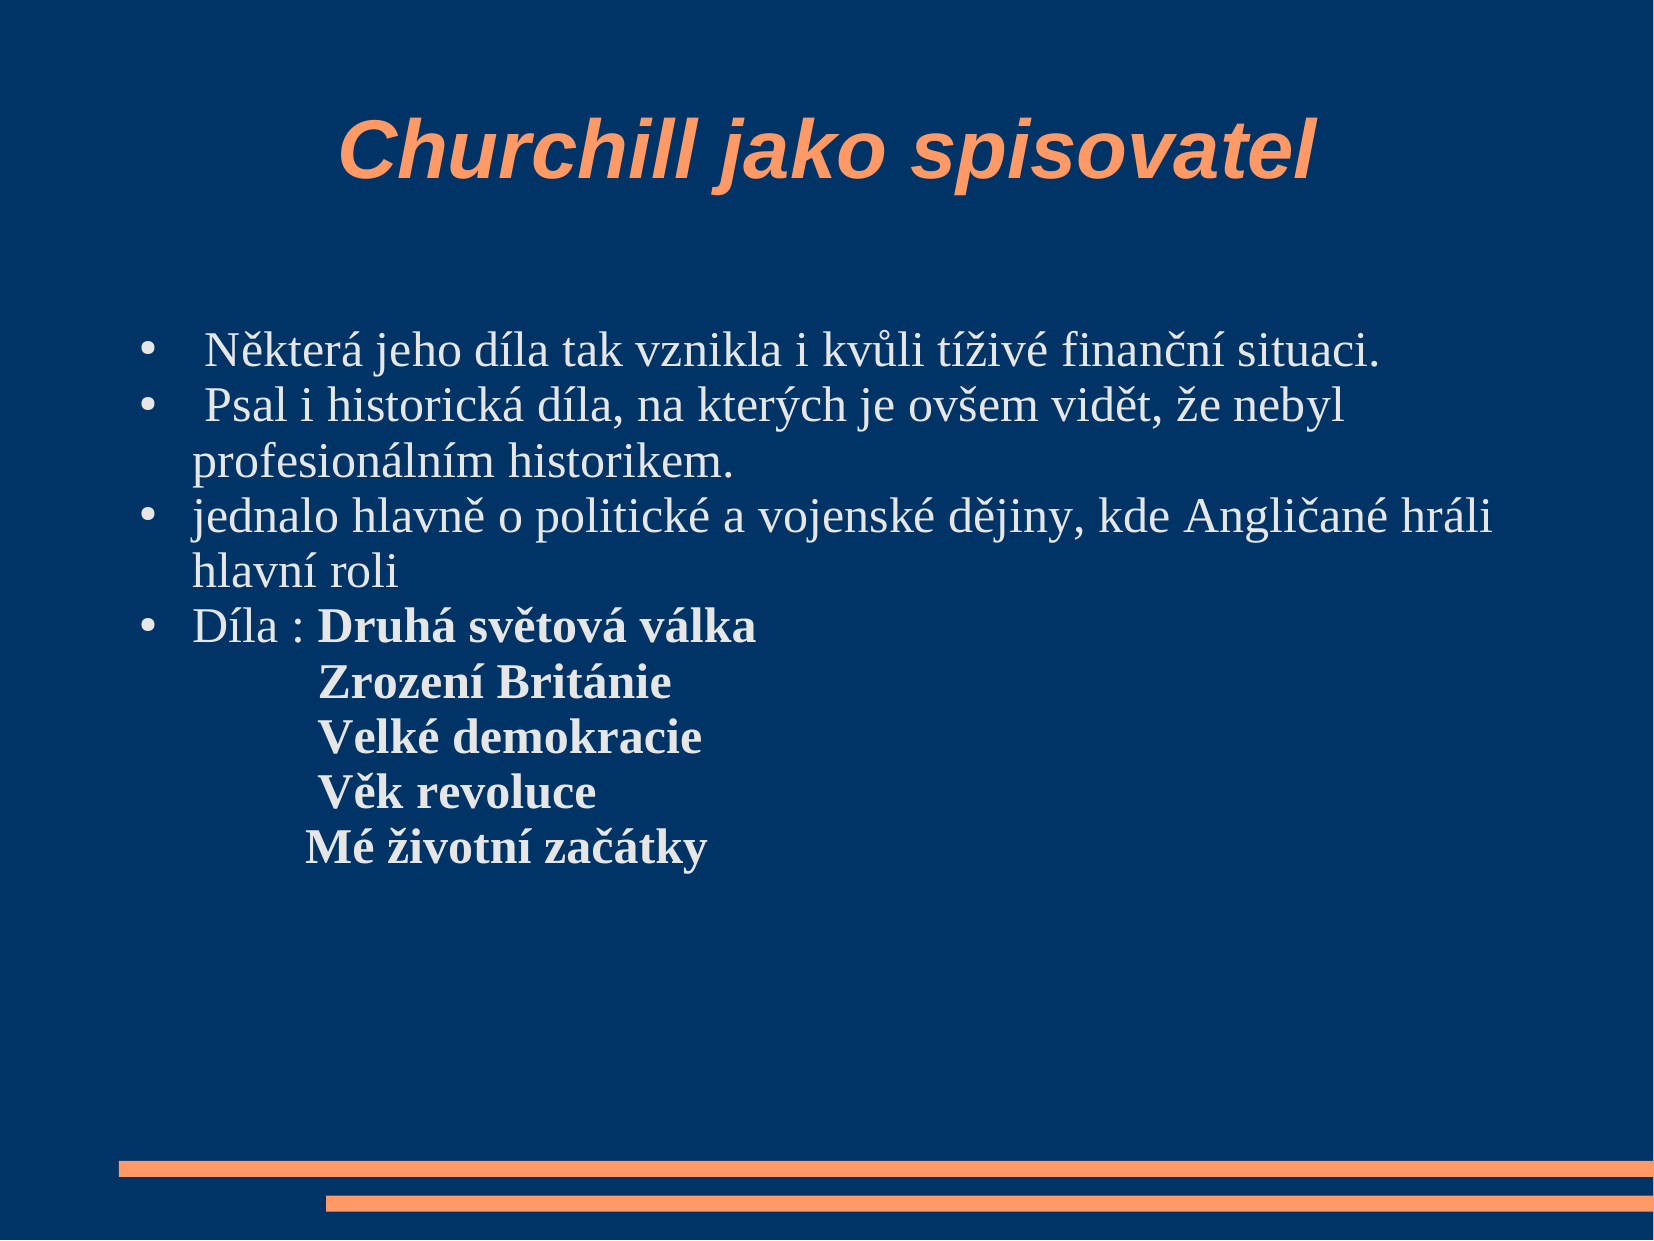

# Churchill jako spisovatel
 Některá jeho díla tak vznikla i kvůli tíživé finanční situaci.
 Psal i historická díla, na kterých je ovšem vidět, že nebyl profesionálním historikem.
jednalo hlavně o politické a vojenské dějiny, kde Angličané hráli hlavní roli
Díla : Druhá světová válka
 Zrození Británie
 Velké demokracie
 Věk revoluce
 Mé životní začátky